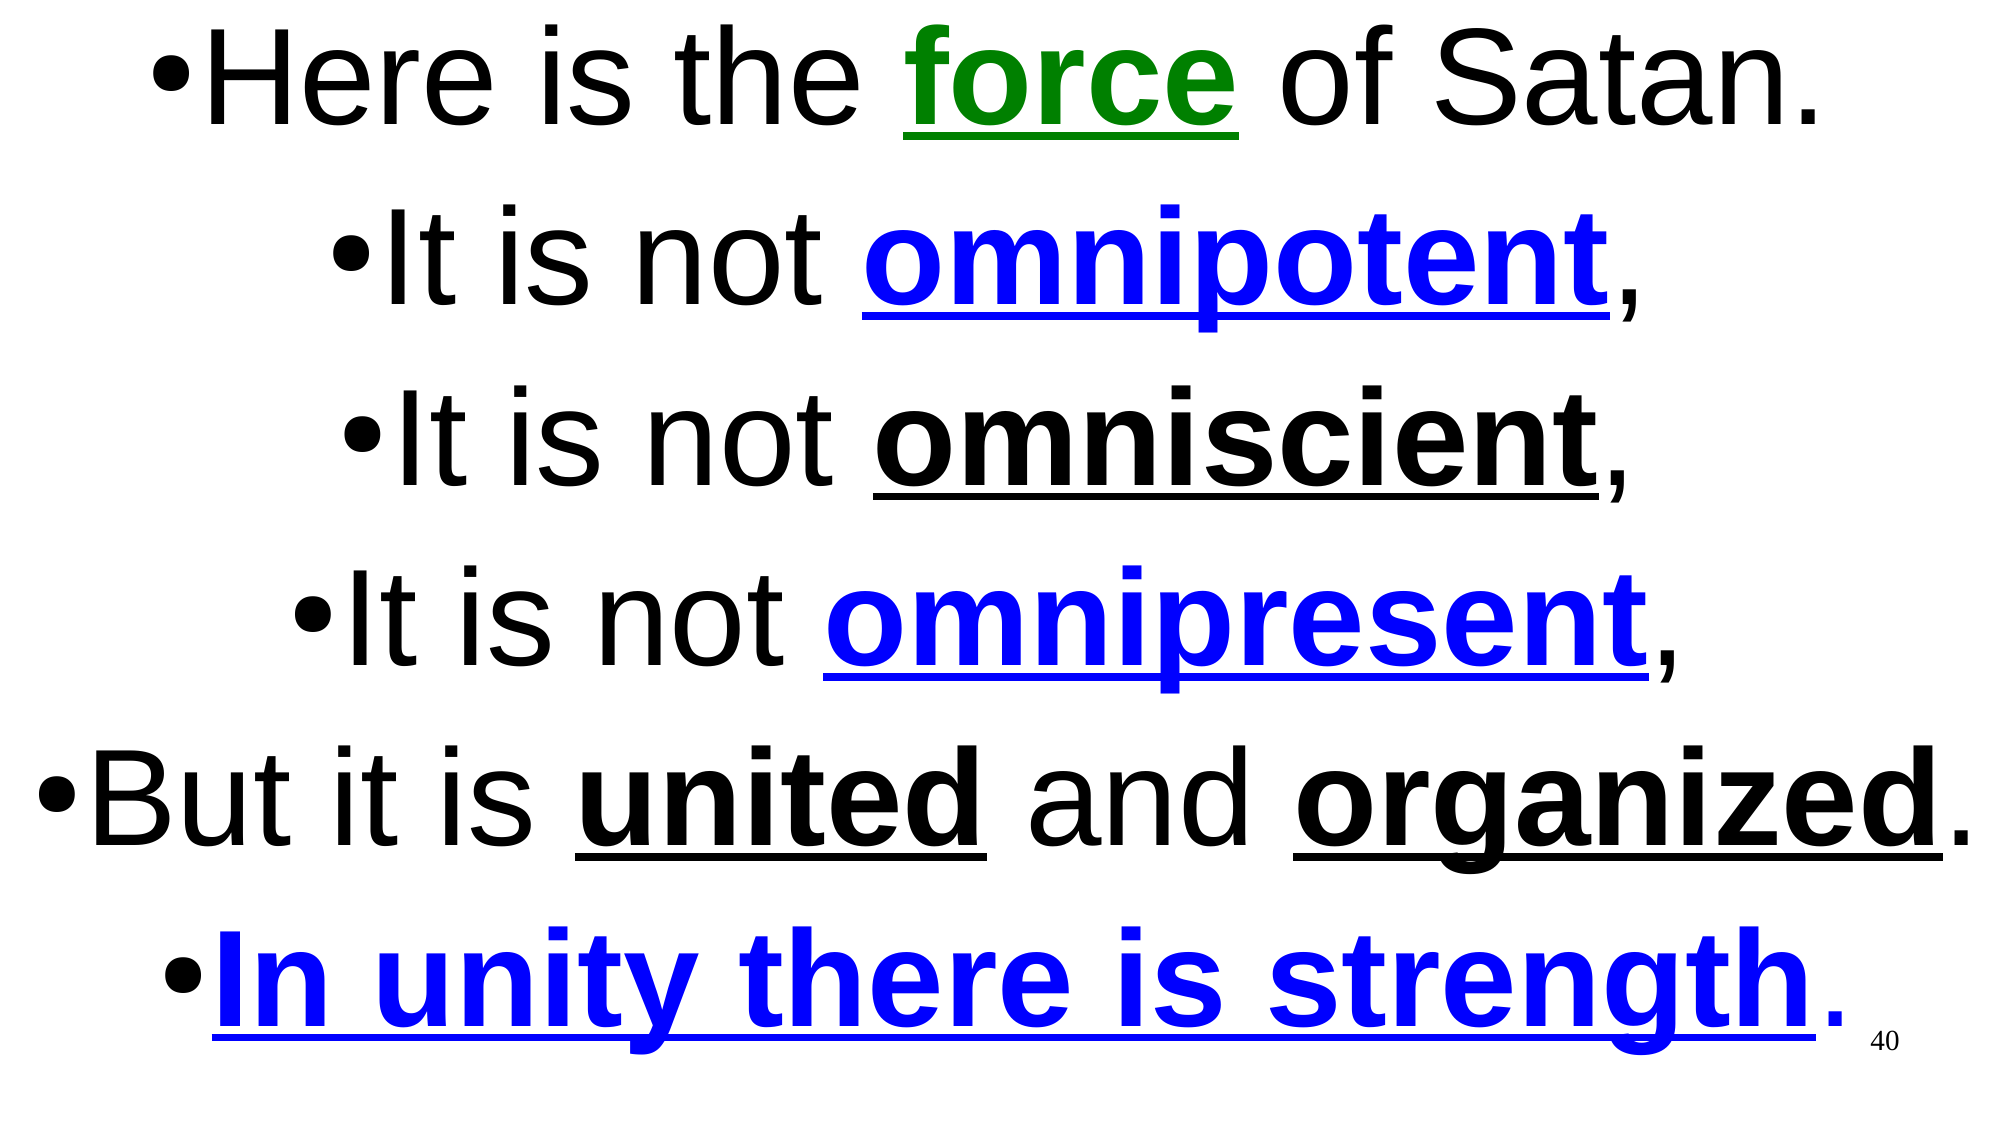

# Here is the force of Satan.
It is not omnipotent,
It is not omniscient,
It is not omnipresent,
But it is united and organized.
In unity there is strength.
40